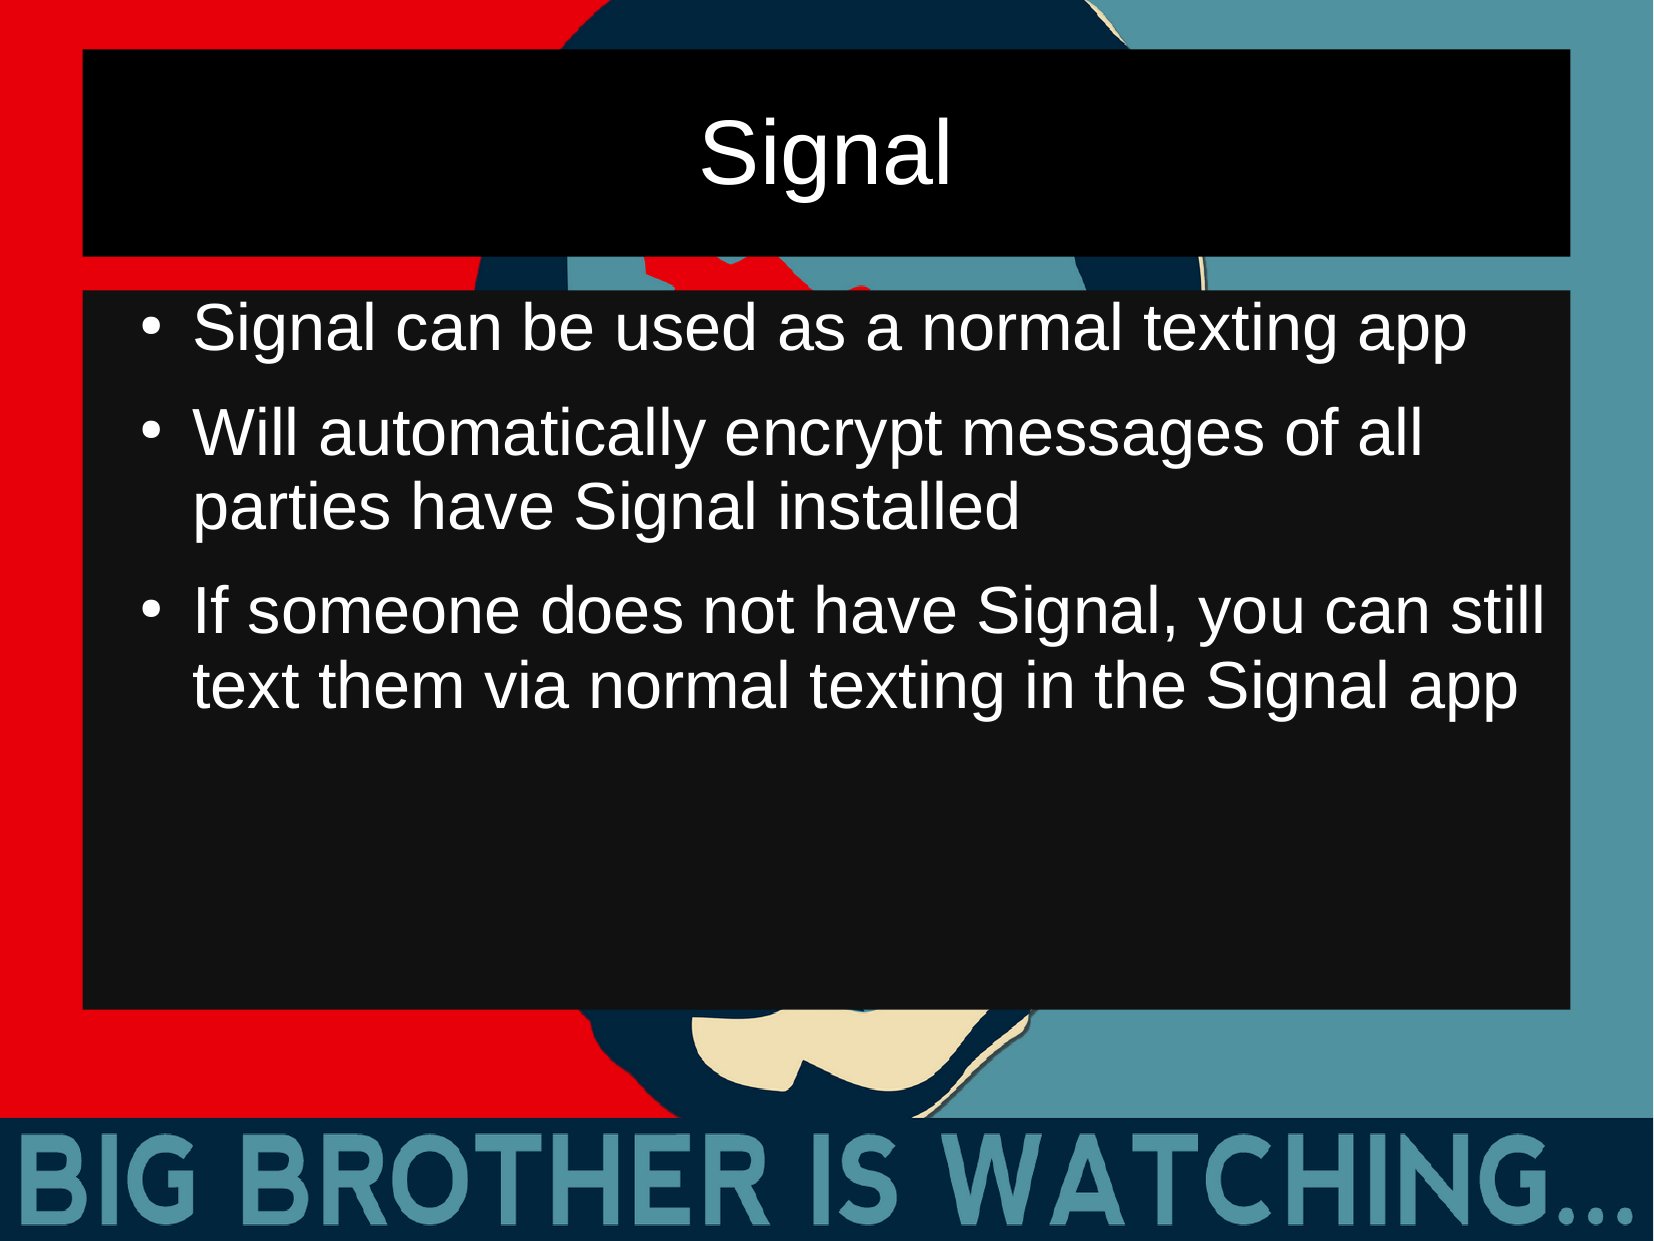

# Signal
Signal can be used as a normal texting app
Will automatically encrypt messages of all parties have Signal installed
If someone does not have Signal, you can still text them via normal texting in the Signal app